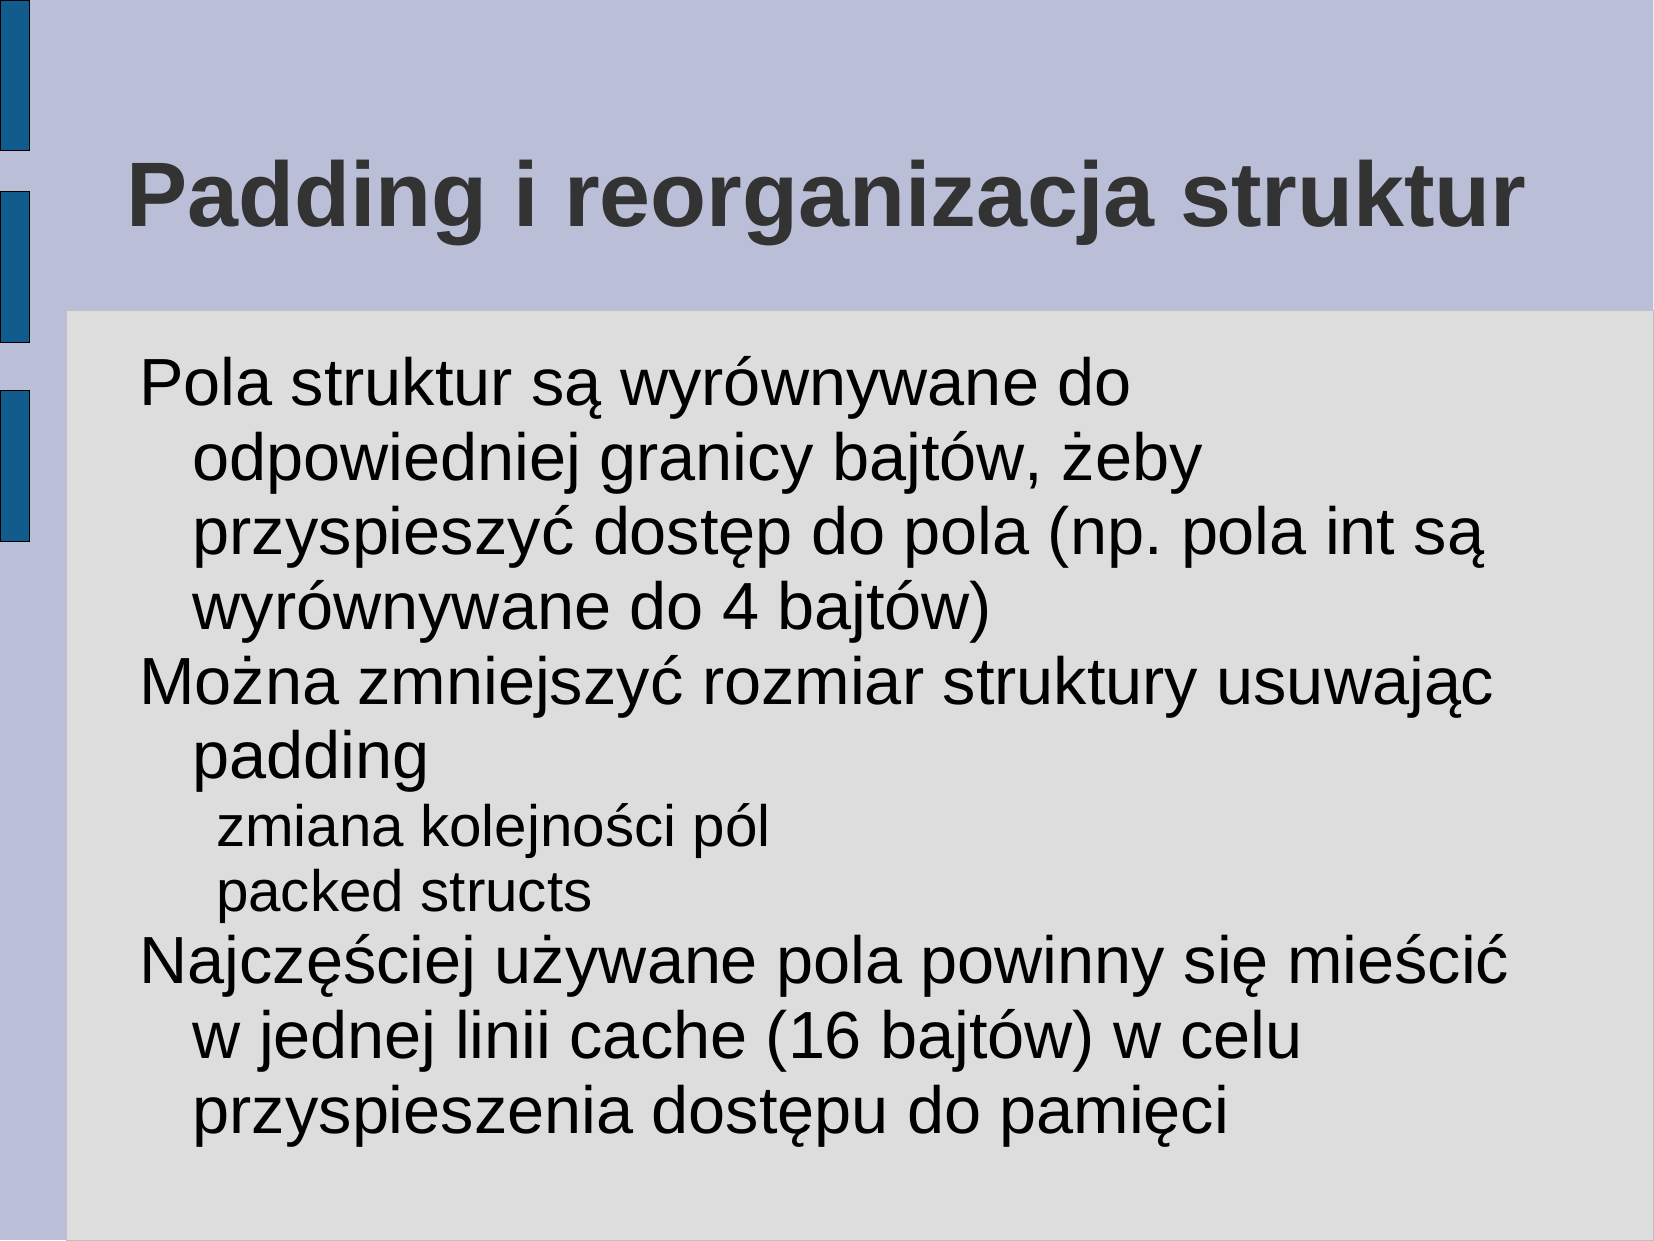

# Padding i reorganizacja struktur
Pola struktur są wyrównywane do odpowiedniej granicy bajtów, żeby przyspieszyć dostęp do pola (np. pola int są wyrównywane do 4 bajtów)
Można zmniejszyć rozmiar struktury usuwając padding
zmiana kolejności pól
packed structs
Najczęściej używane pola powinny się mieścić w jednej linii cache (16 bajtów) w celu przyspieszenia dostępu do pamięci